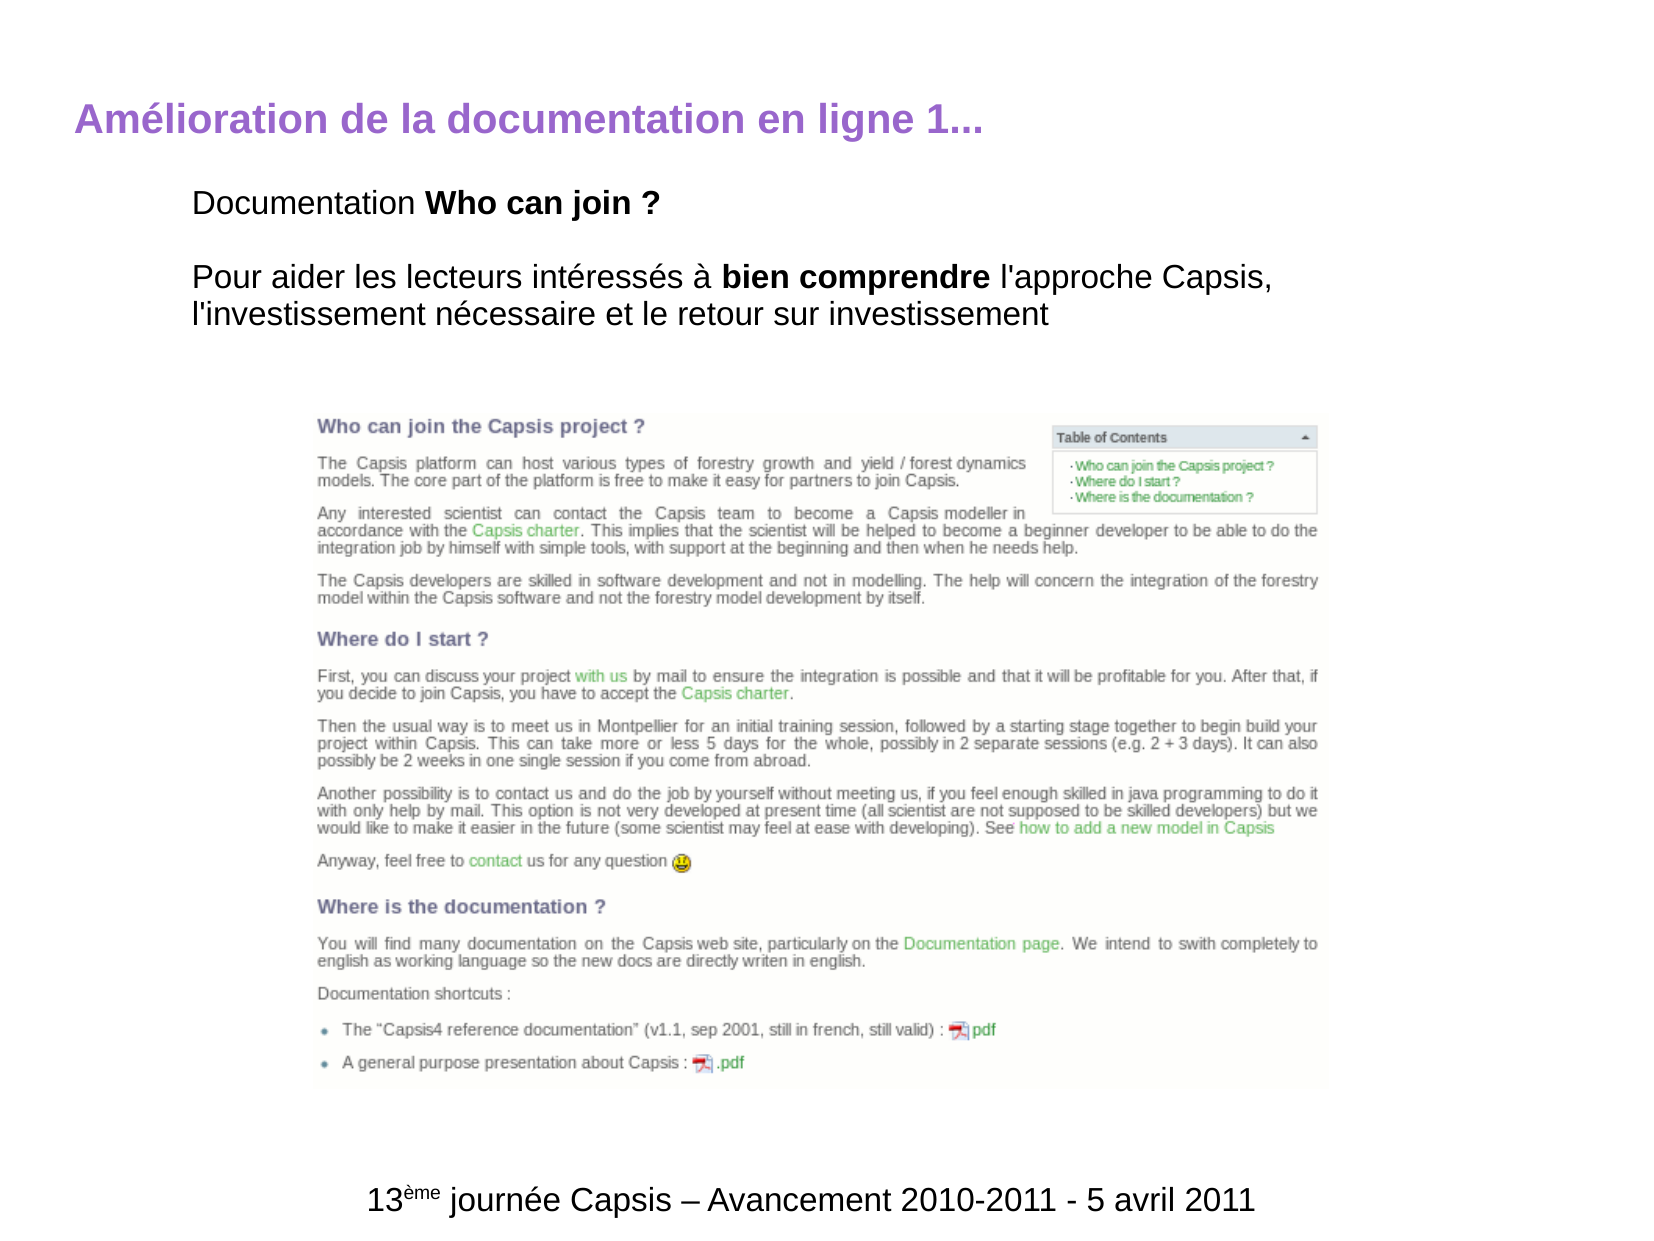

Amélioration de la documentation en ligne 1...
Documentation Who can join ?
Pour aider les lecteurs intéressés à bien comprendre l'approche Capsis, l'investissement nécessaire et le retour sur investissement